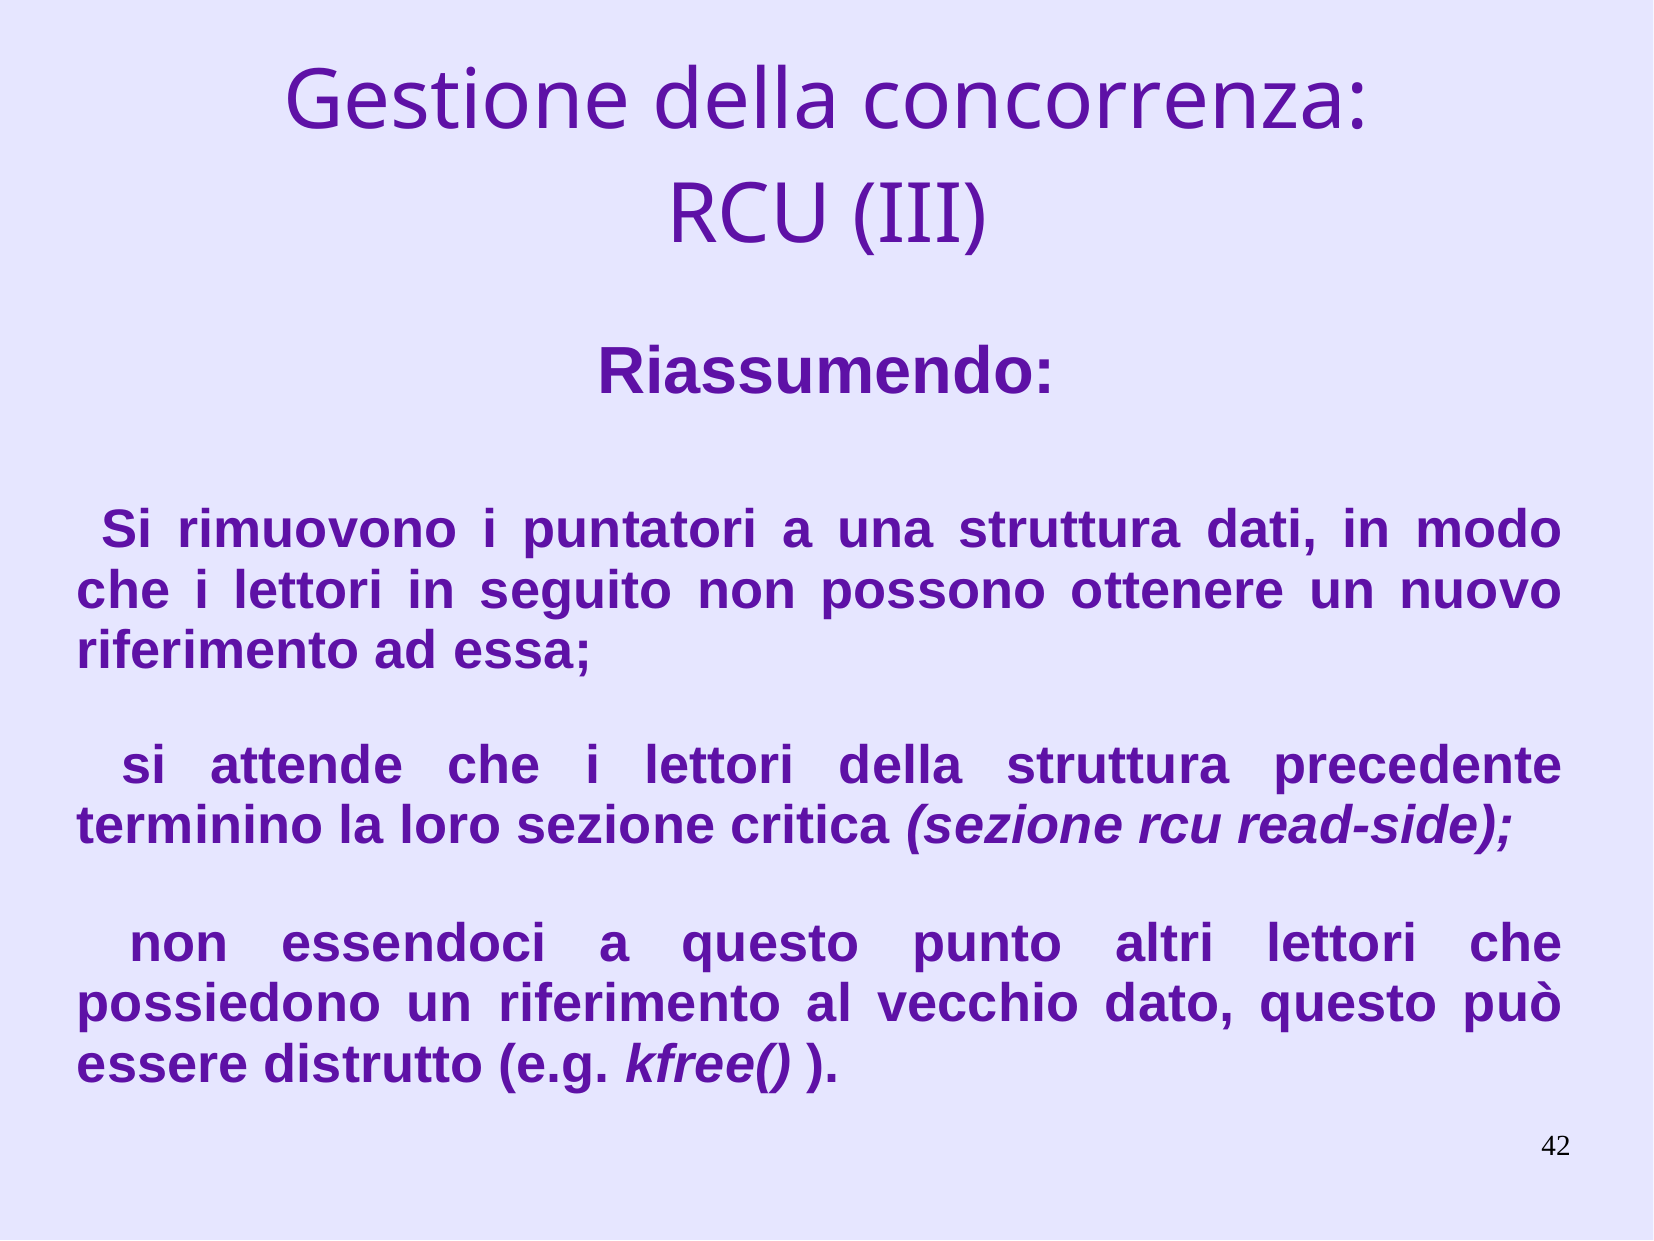

# Gestione della concorrenza: RCU (III)
Riassumendo:
 Si rimuovono i puntatori a una struttura dati, in modo che i lettori in seguito non possono ottenere un nuovo riferimento ad essa;
 si attende che i lettori della struttura precedente terminino la loro sezione critica (sezione rcu read-side);
 non essendoci a questo punto altri lettori che possiedono un riferimento al vecchio dato, questo può essere distrutto (e.g. kfree() ).
42